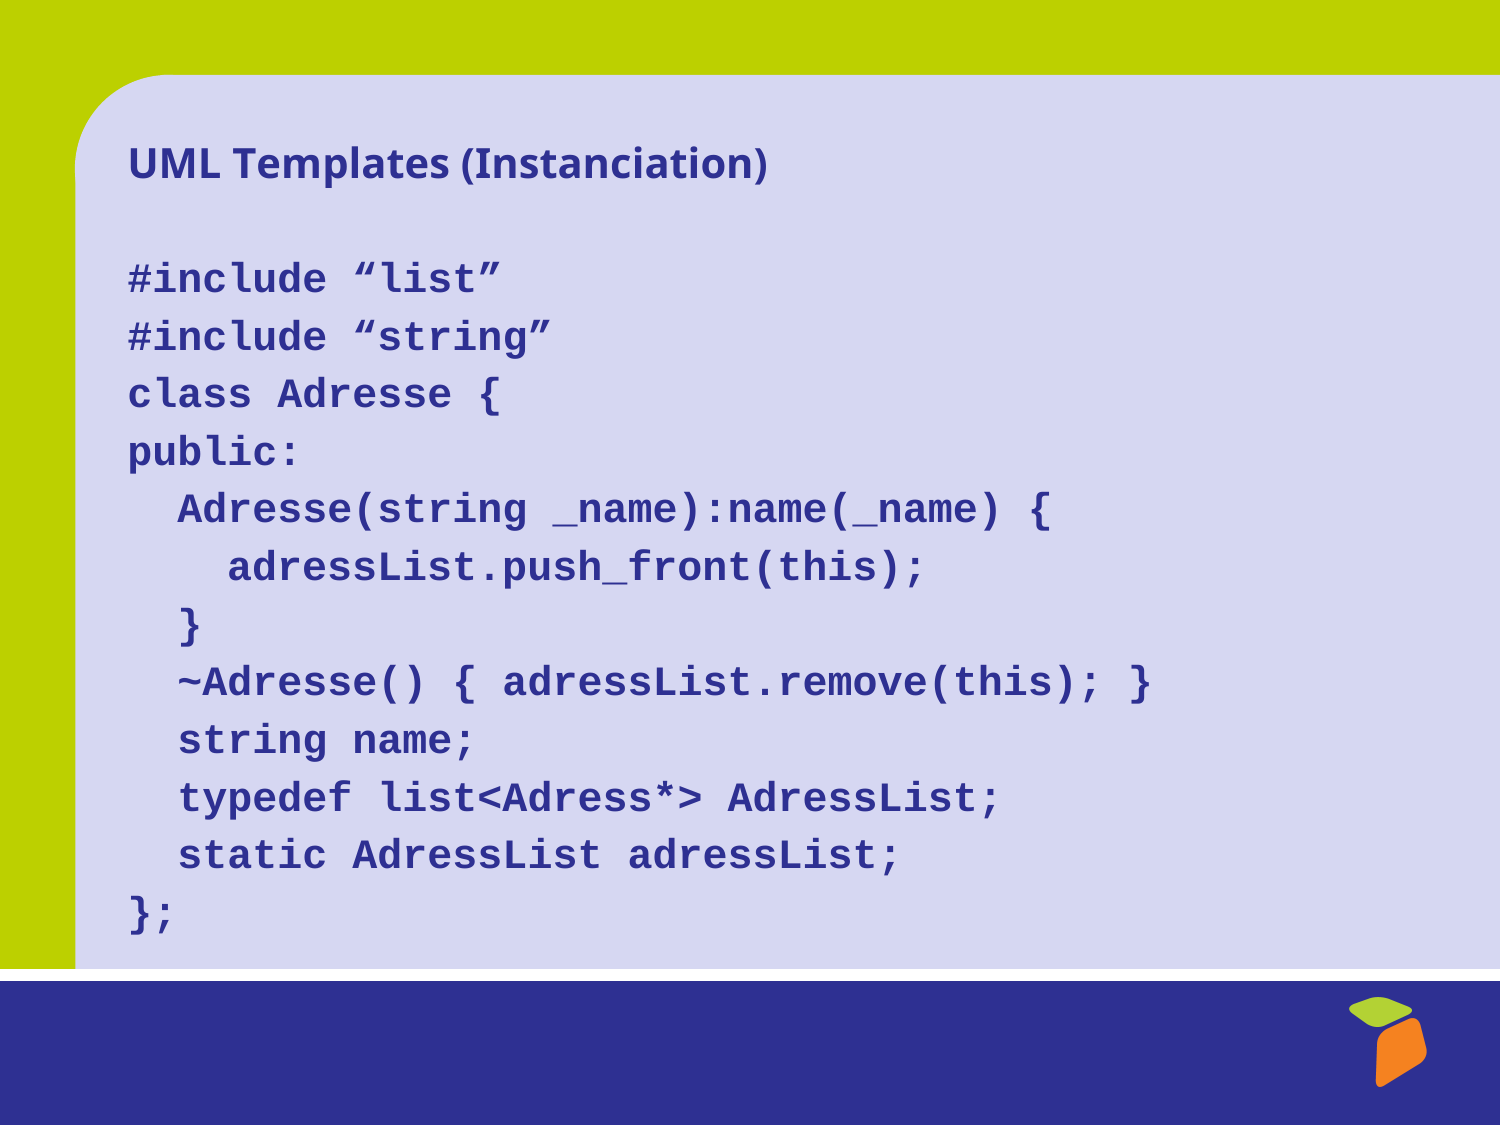

# UML Templates (Instanciation)
#include “list”
#include “string”
class Adresse {
public:
 Adresse(string _name):name(_name) {
 adressList.push_front(this);
 }
 ~Adresse() { adressList.remove(this); }
 string name;
 typedef list<Adress*> AdressList;
 static AdressList adressList;
};